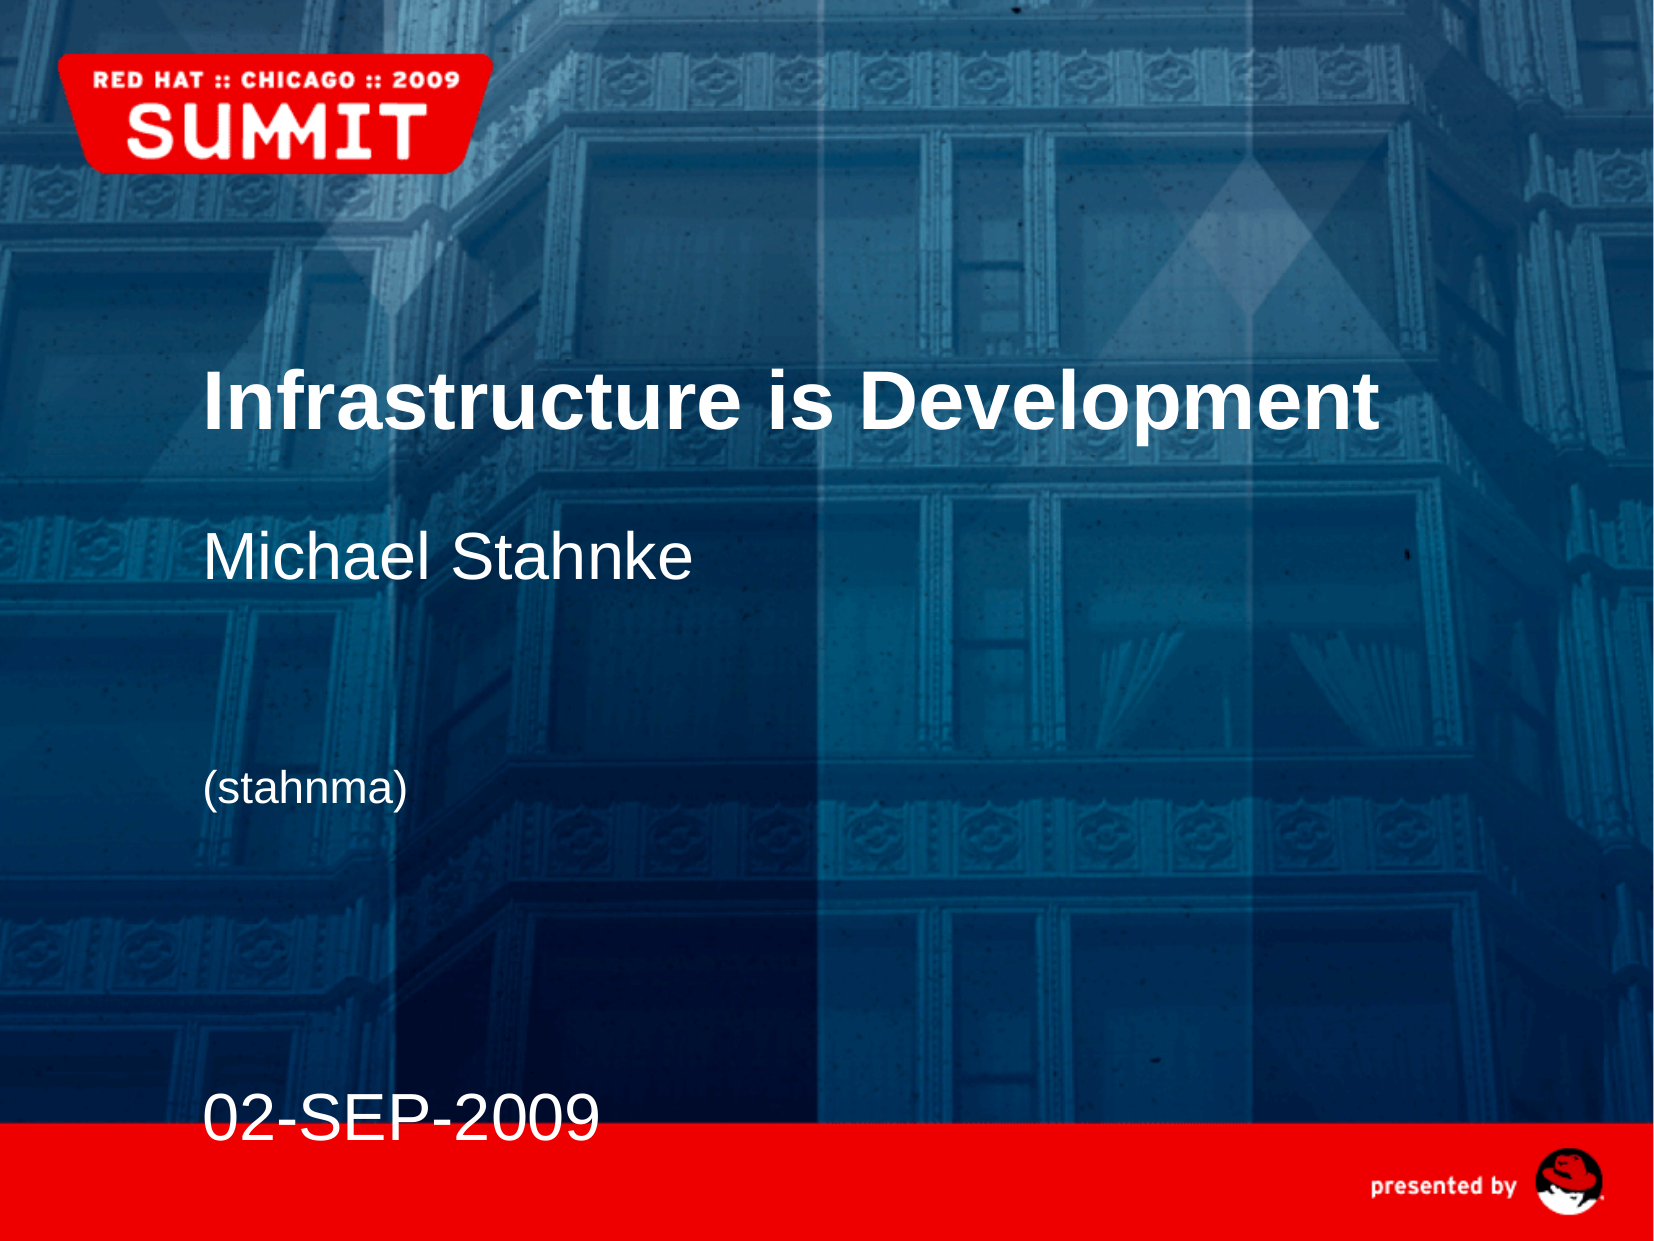

Infrastructure is Development
Michael Stahnke
(stahnma)
02-SEP-2009